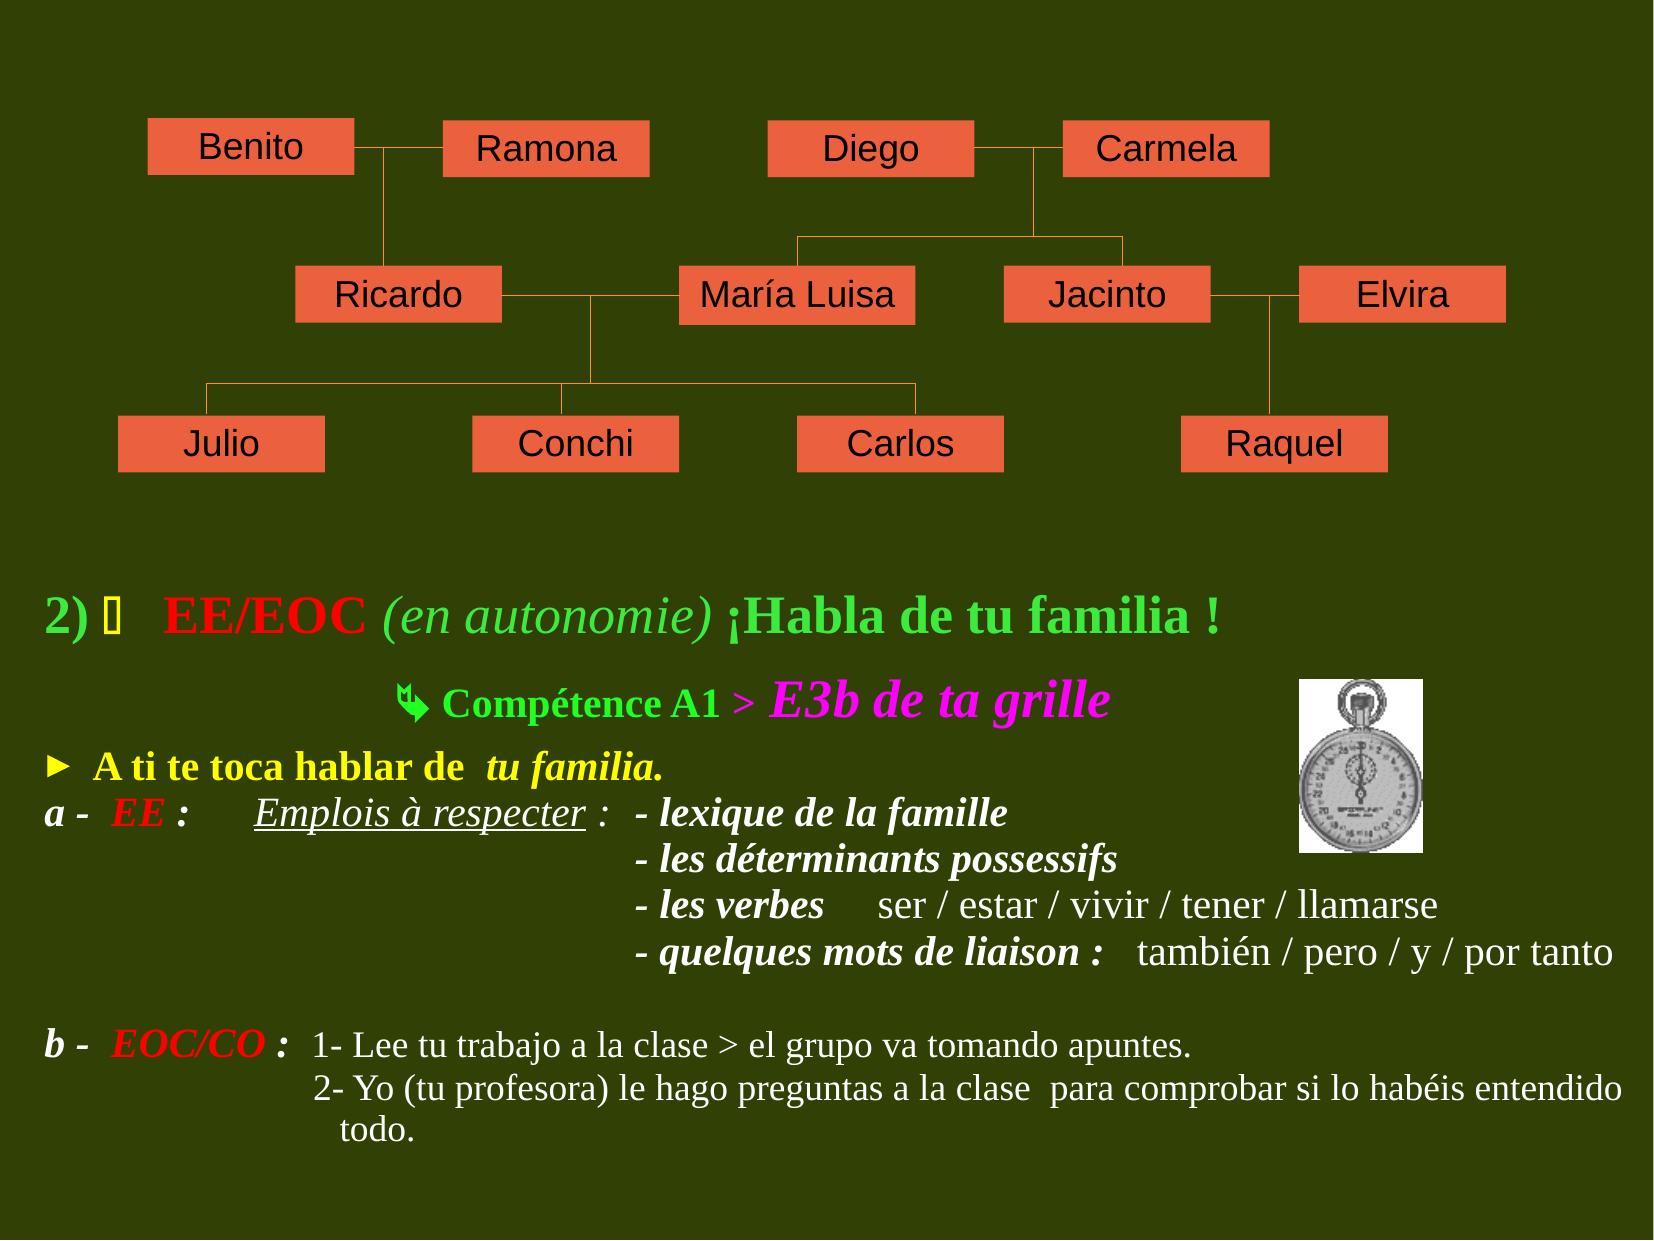

Benito
Ramona
Diego
Carmela
Ricardo
María Luisa
Jacinto
Elvira
Julio
Conchi
Carlos
Raquel
2)  EE/EOC (en autonomie) ¡Habla de tu familia !
 A ti te toca hablar de tu familia.
a - EE : Emplois à respecter : 	- lexique de la famille
								- les déterminants possessifs
								- les verbes ser / estar / vivir / tener / llamarse
								- quelques mots de liaison : también / pero / y / por tanto
b - EOC/CO : 1- Lee tu trabajo a la clase > el grupo va tomando apuntes.
			 2- Yo (tu profesora) le hago preguntas a la clase para comprobar si lo habéis entendido 				todo.
 Compétence A1 > E3b de ta grille